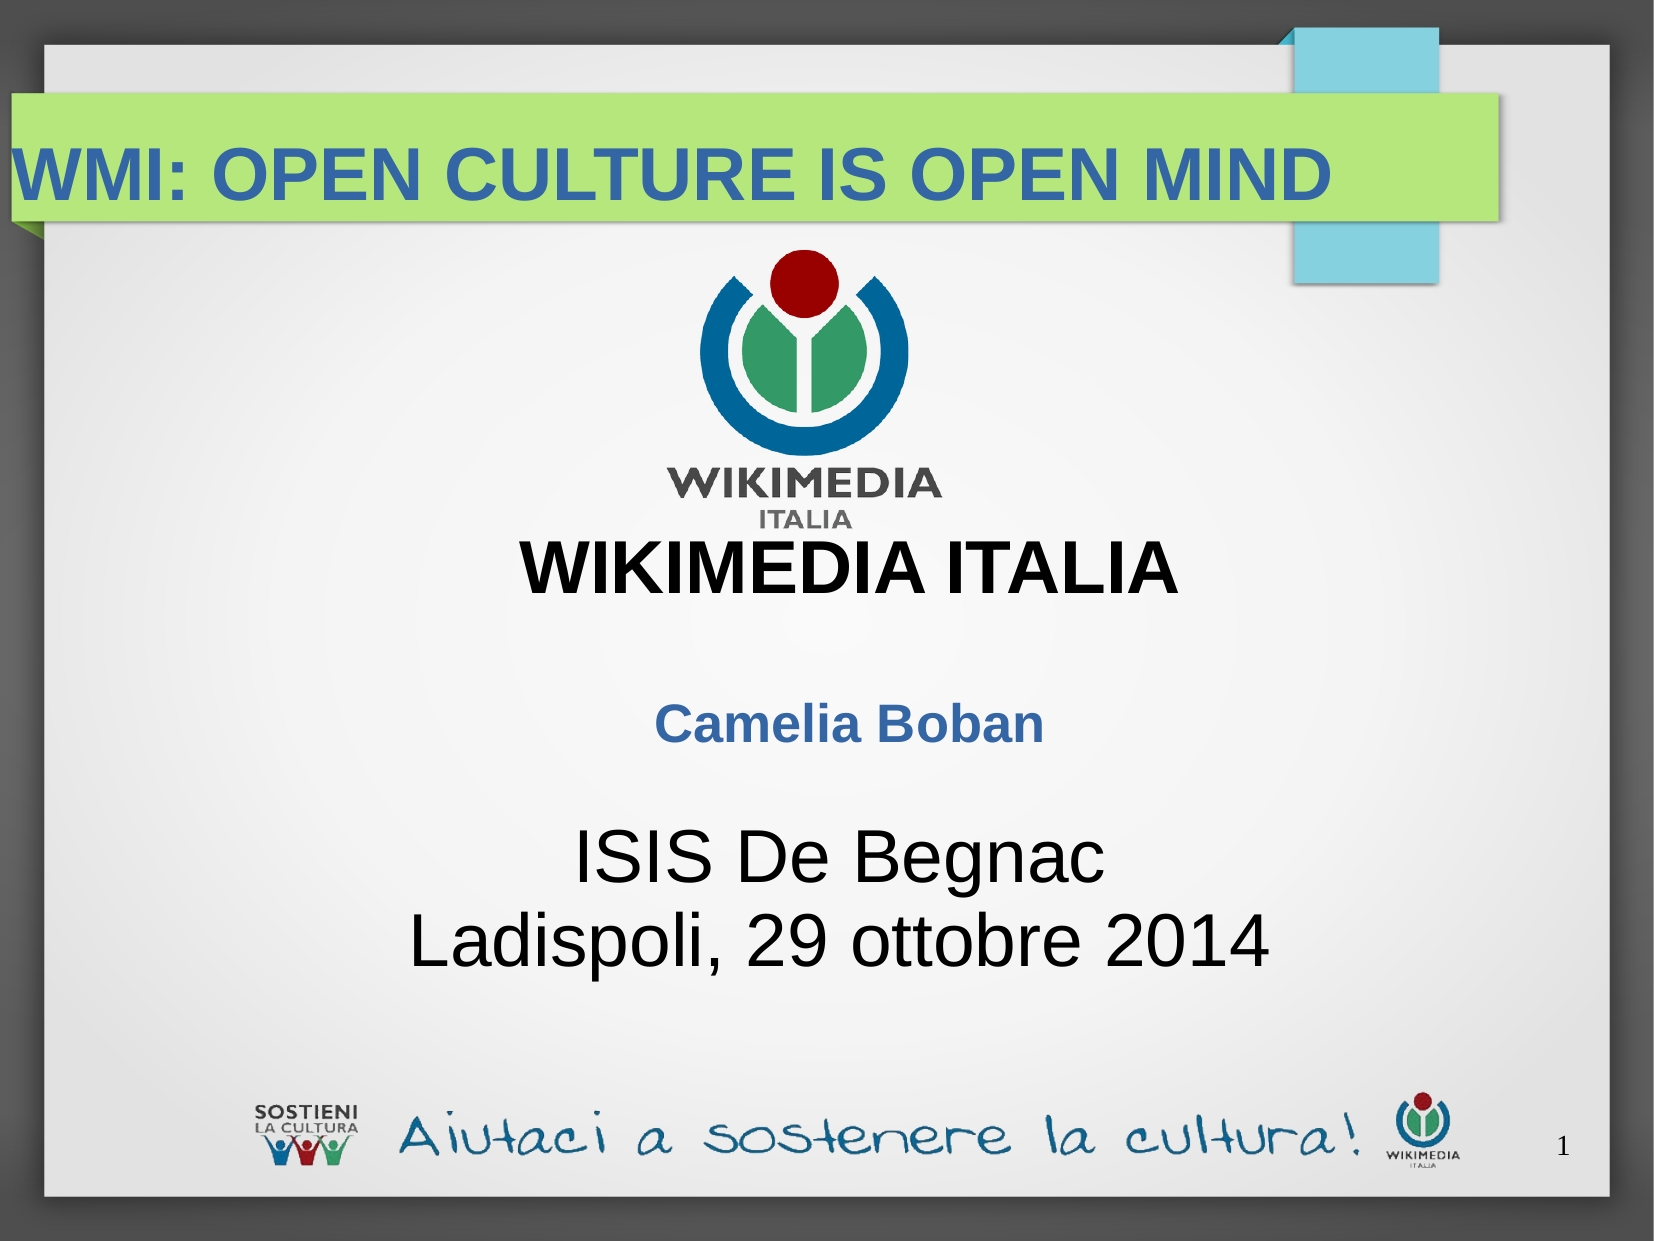

WMI: OPEN CULTURE IS OPEN MIND
# WIKIMEDIA ITALIA
Camelia Boban
ISIS De Begnac
Ladispoli, 29 ottobre 2014
1